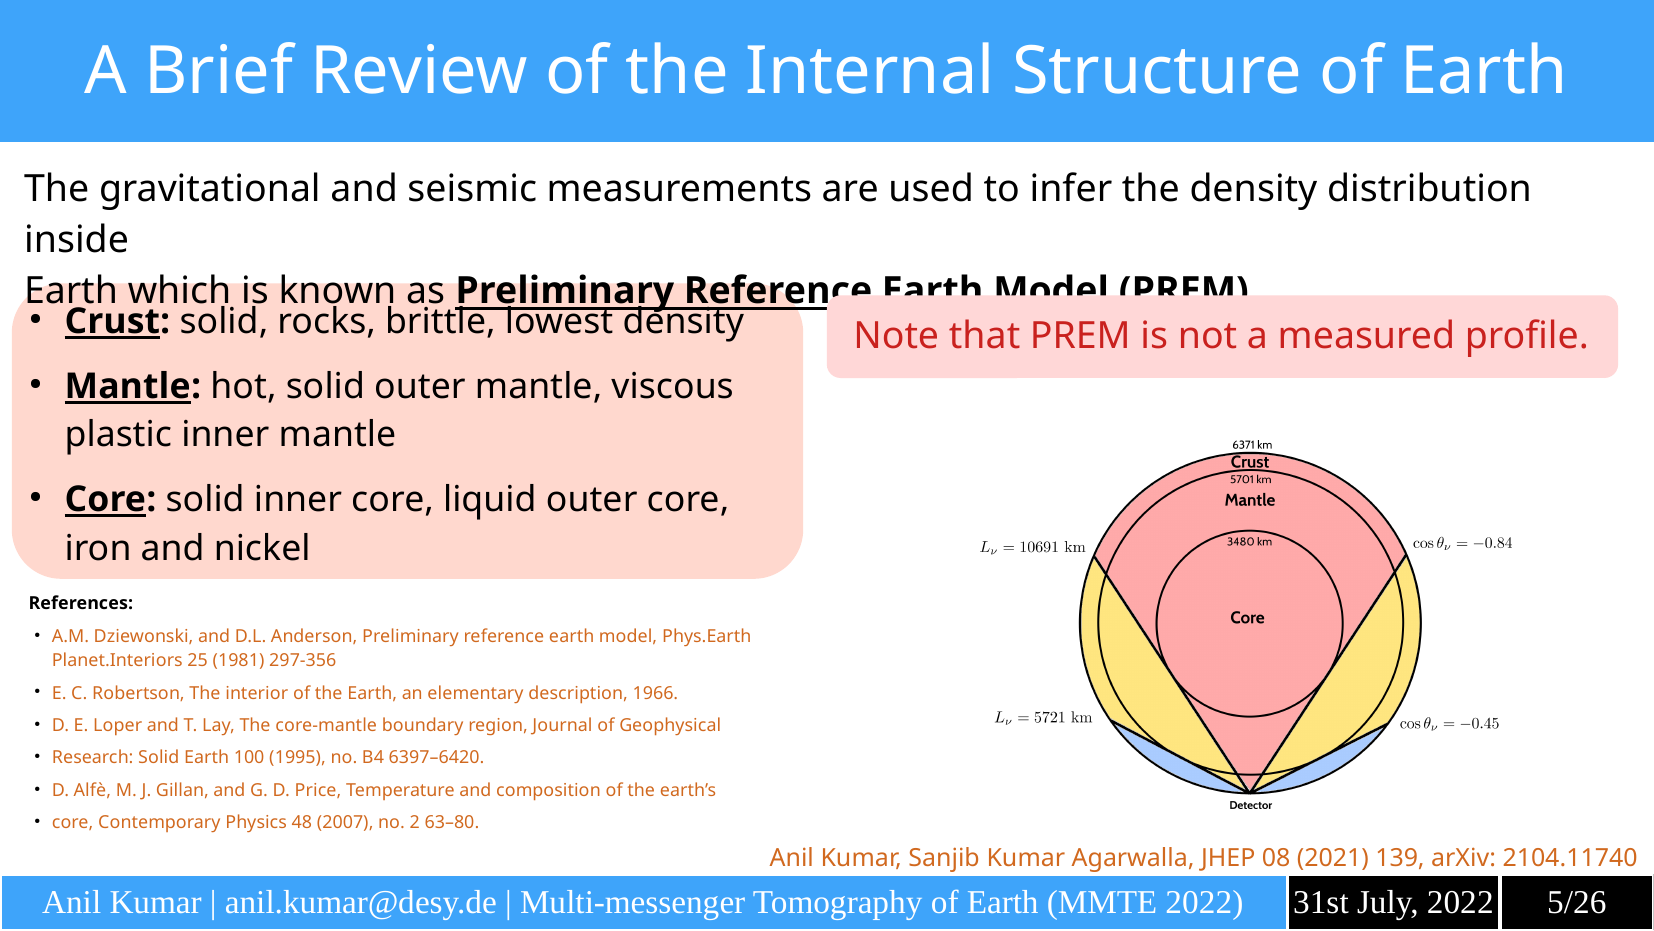

# A Brief Review of the Internal Structure of Earth
The gravitational and seismic measurements are used to infer the density distribution inside
Earth which is known as Preliminary Reference Earth Model (PREM).
Crust: solid, rocks, brittle, lowest density
Mantle: hot, solid outer mantle, viscous plastic inner mantle
Core: solid inner core, liquid outer core, iron and nickel
Note that PREM is not a measured profile.
References:
A.M. Dziewonski, and D.L. Anderson, Preliminary reference earth model, Phys.Earth Planet.Interiors 25 (1981) 297-356
E. C. Robertson, The interior of the Earth, an elementary description, 1966.
D. E. Loper and T. Lay, The core-mantle boundary region, Journal of Geophysical
Research: Solid Earth 100 (1995), no. B4 6397–6420.
D. Alfè, M. J. Gillan, and G. D. Price, Temperature and composition of the earth’s
core, Contemporary Physics 48 (2007), no. 2 63–80.
Anil Kumar, Sanjib Kumar Agarwalla, JHEP 08 (2021) 139, arXiv: 2104.11740
Anil Kumar | anil.kumar@desy.de | Multi-messenger Tomography of Earth (MMTE 2022)
5